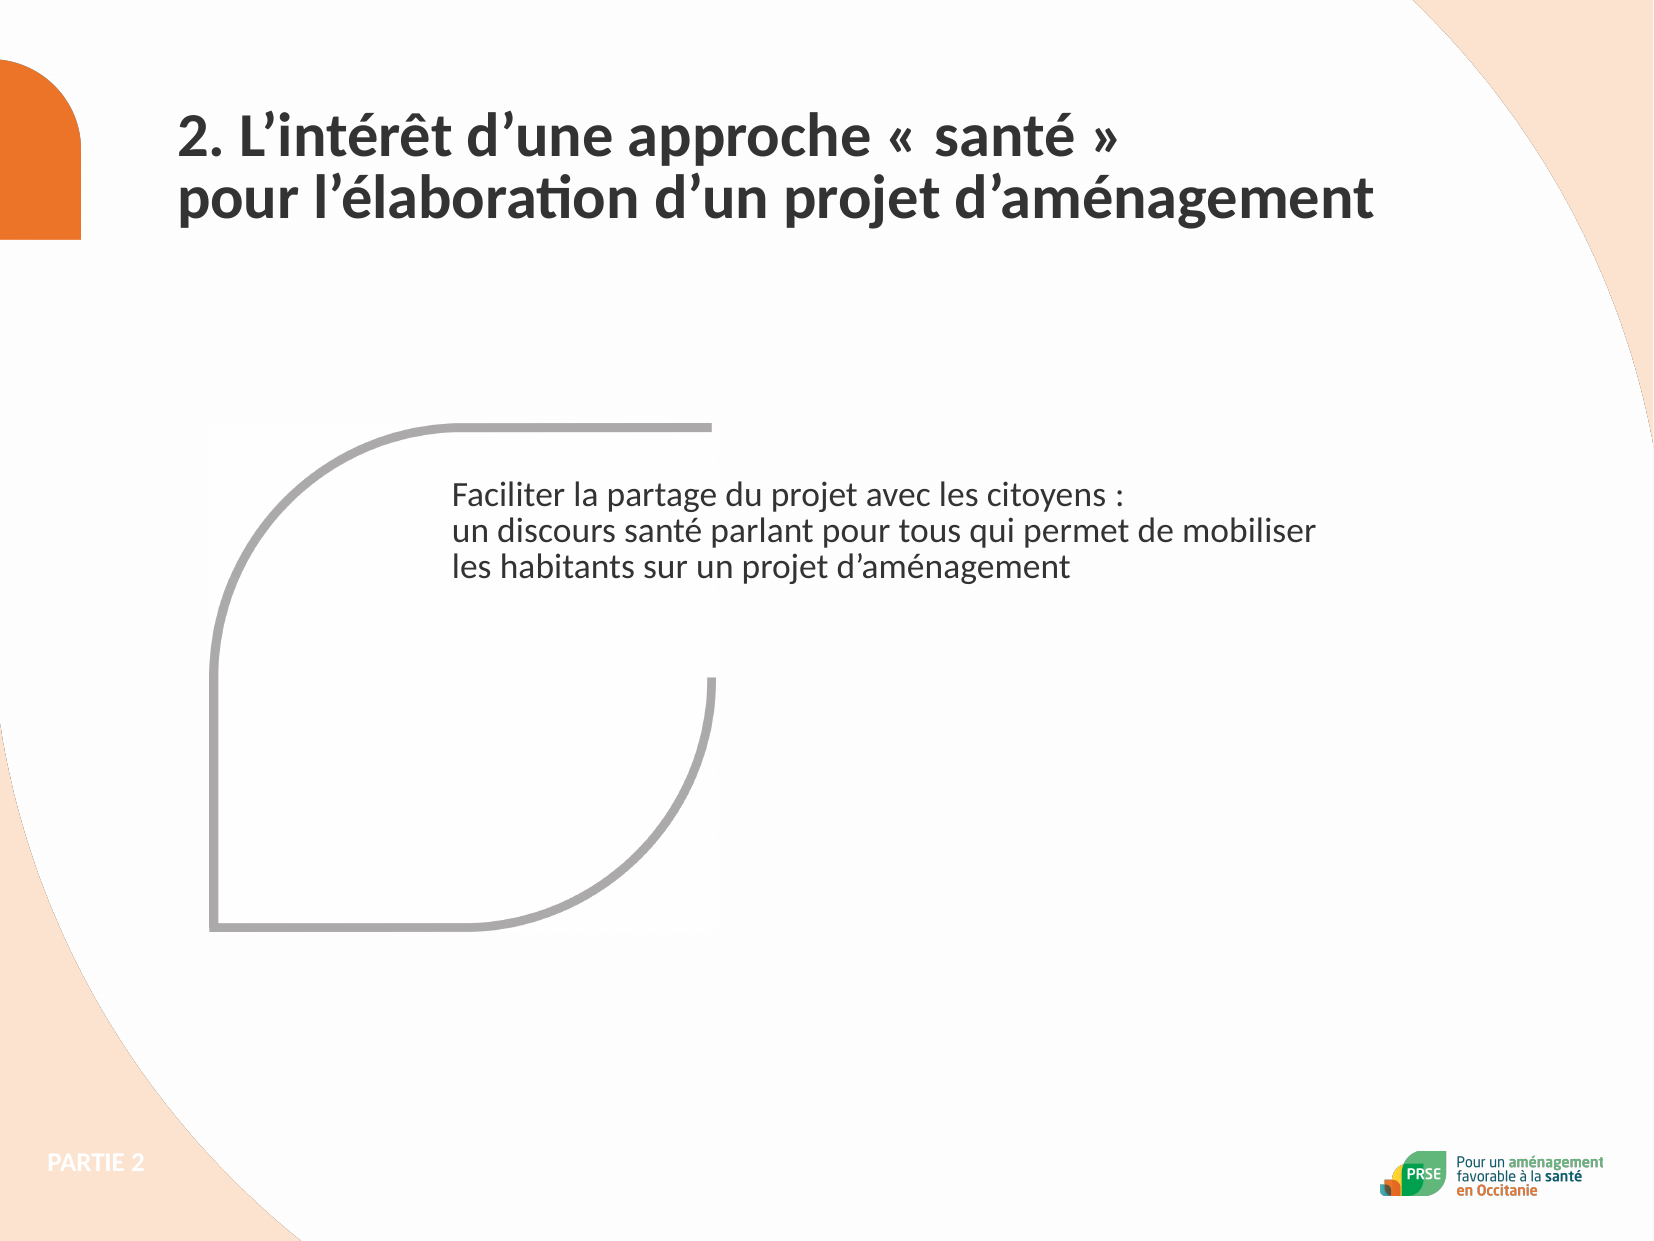

# 2. L’intérêt d’une approche « santé » pour l’élaboration d’un projet d’aménagement
Faciliter la partage du projet avec les citoyens :
un discours santé parlant pour tous qui permet de mobiliser les habitants sur un projet d’aménagement
PARTIE 2